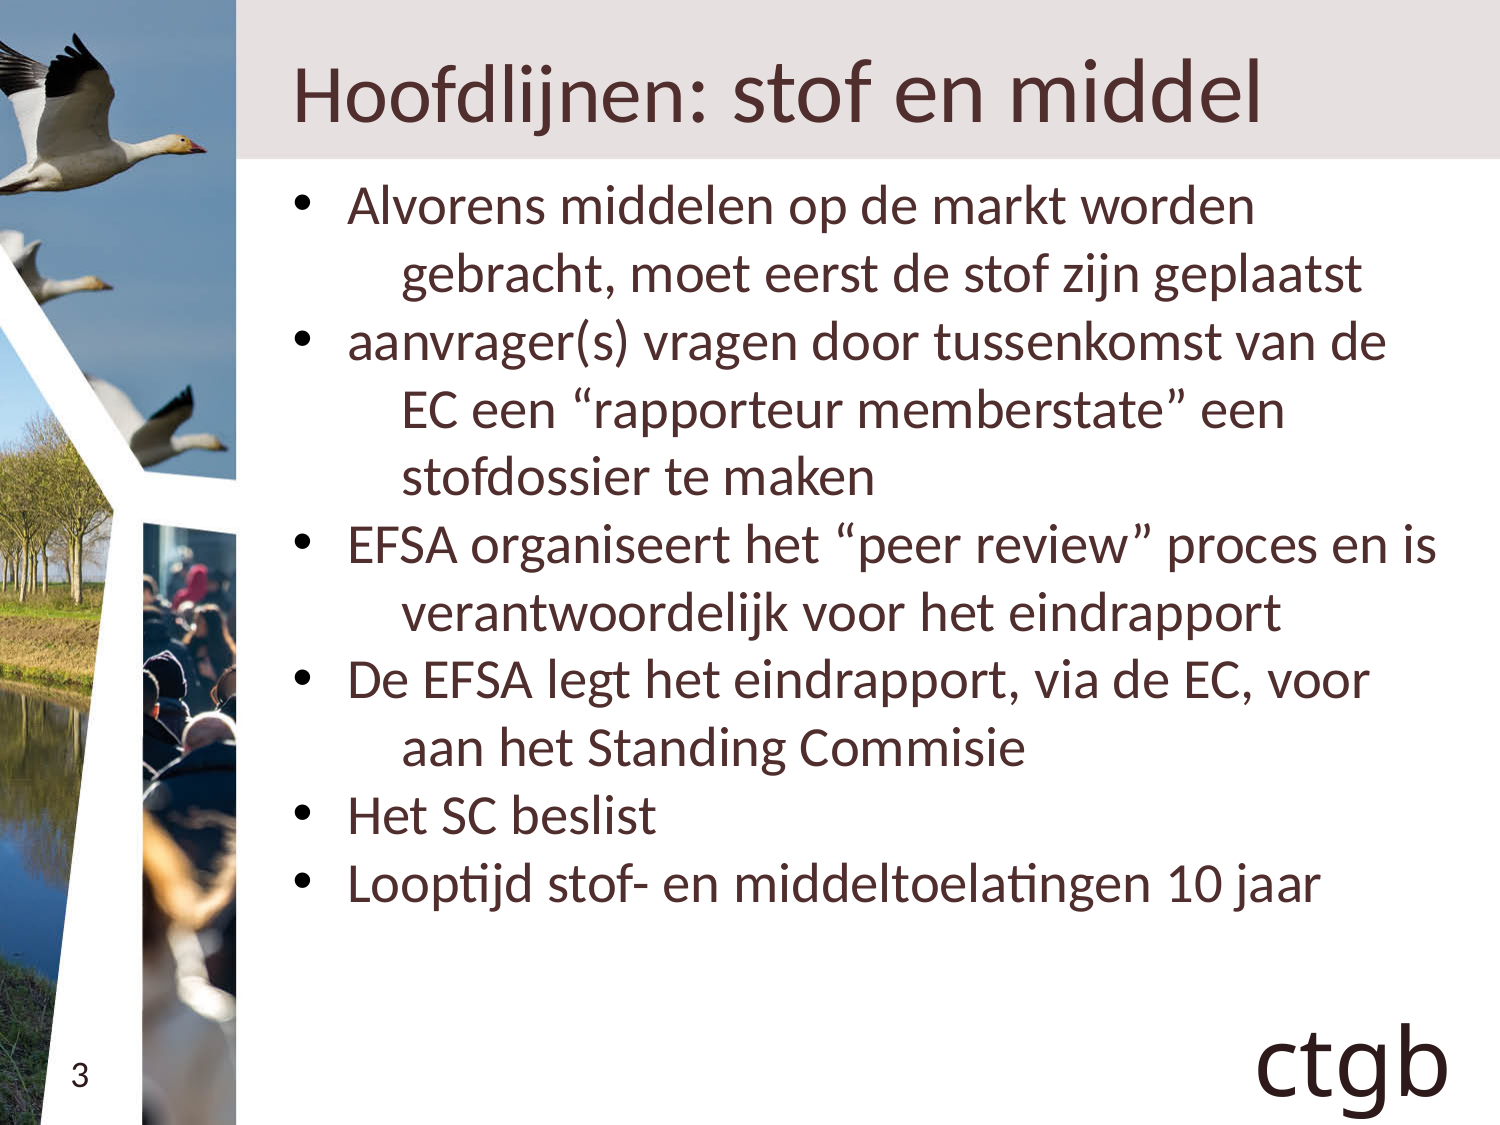

# Hoofdlijnen: stof en middel
Alvorens middelen op de markt worden gebracht, moet eerst de stof zijn geplaatst
aanvrager(s) vragen door tussenkomst van de EC een “rapporteur memberstate” een stofdossier te maken
EFSA organiseert het “peer review” proces en is verantwoordelijk voor het eindrapport
De EFSA legt het eindrapport, via de EC, voor aan het Standing Commisie
Het SC beslist
Looptijd stof- en middeltoelatingen 10 jaar